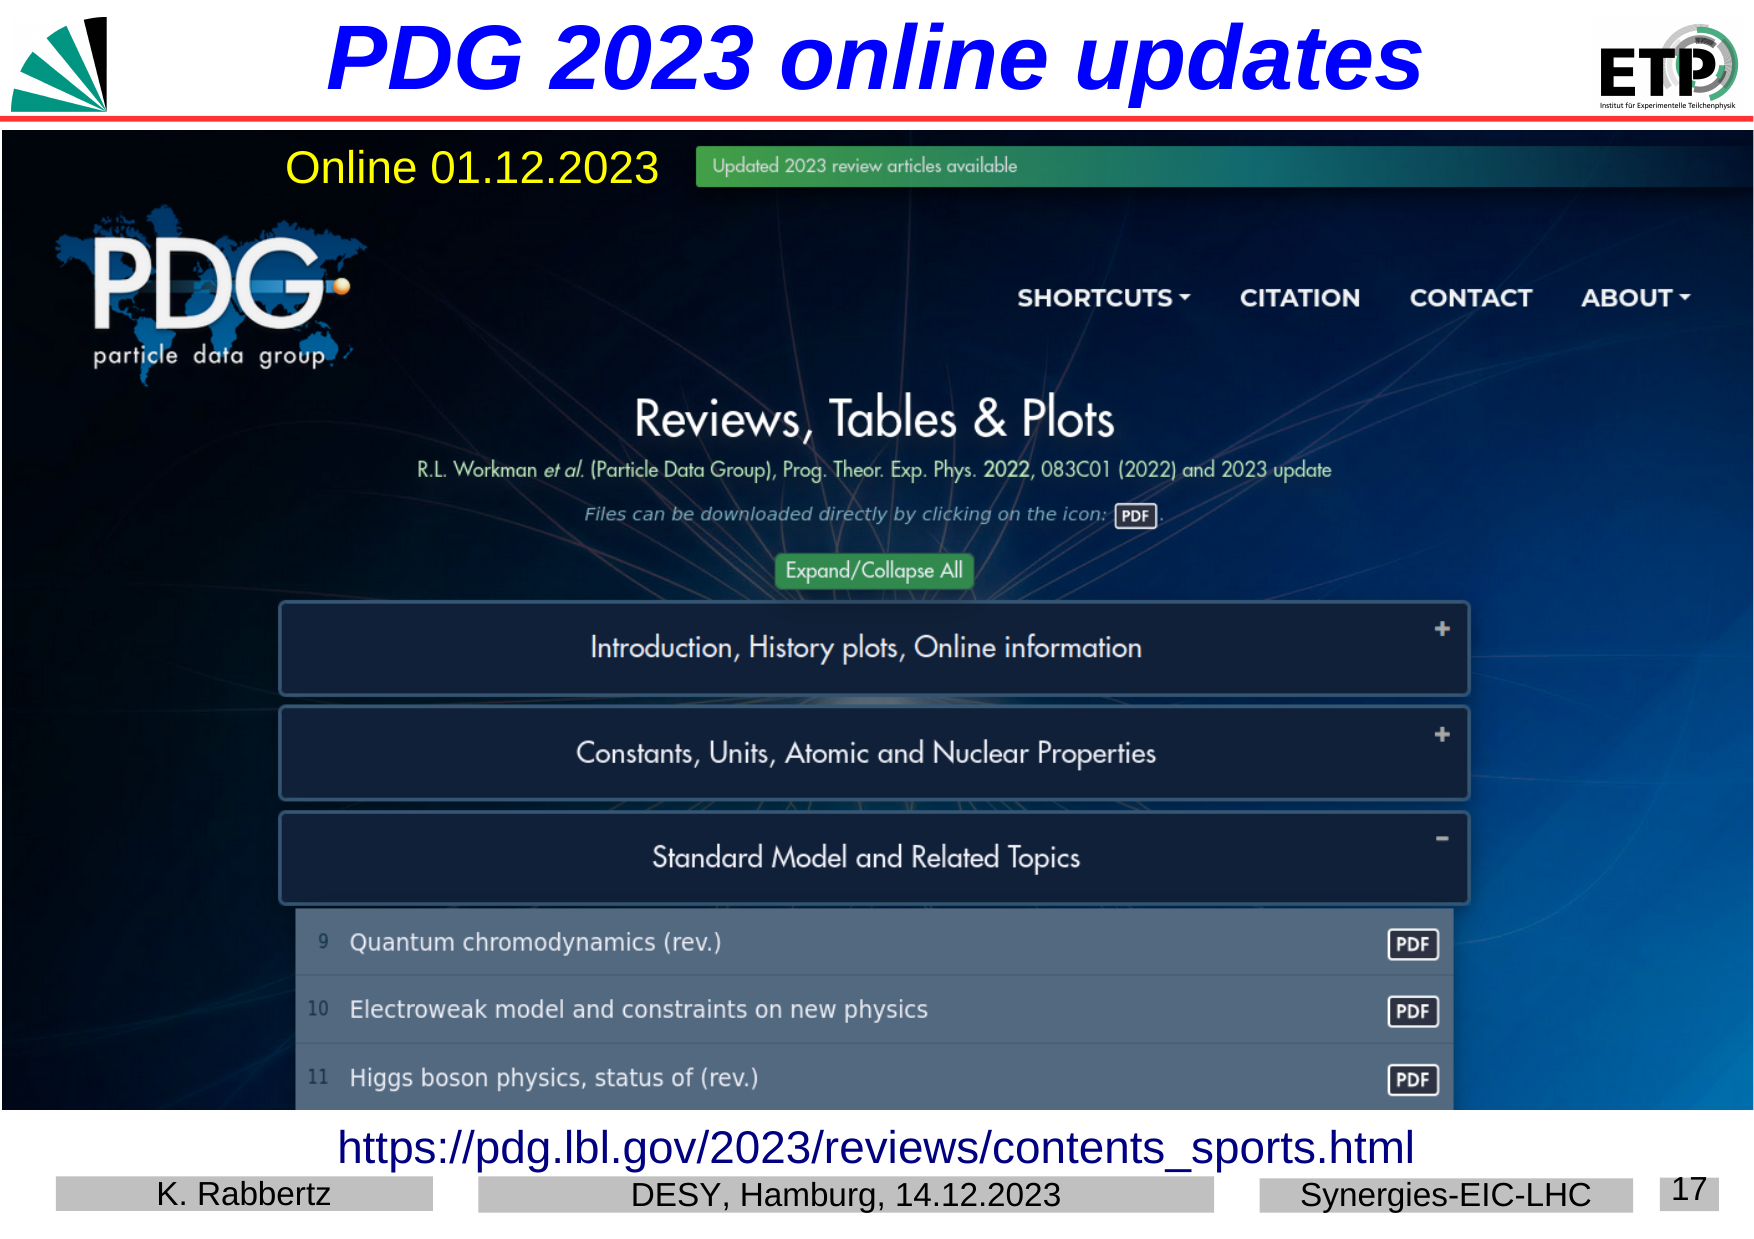

# PDG 2023 online updates
Online 01.12.2023
https://pdg.lbl.gov/2023/reviews/contents_sports.html